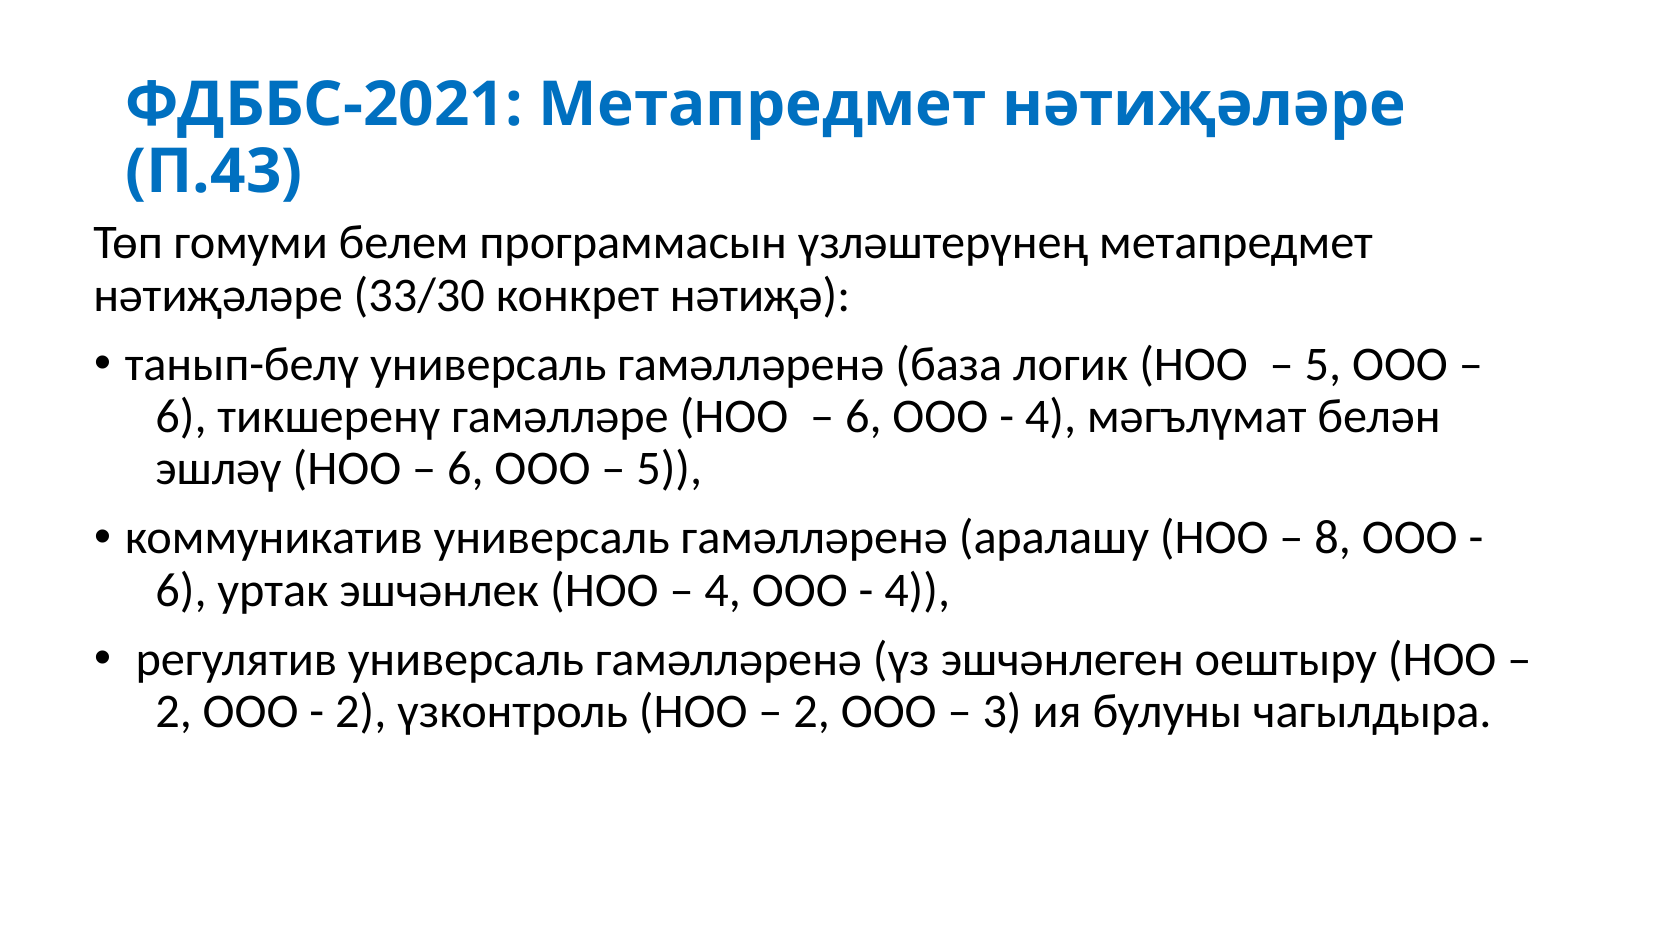

ФДББС-2021: Метапредмет нәтиҗәләре (П.43)
Төп гомуми белем программасын үзләштерүнең метапредмет нәтиҗәләре (33/30 конкрет нәтиҗә):
танып-белү универсаль гамәлләренә (база логик (НОО – 5, ООО – 6), тикшеренү гамәлләре (НОО – 6, ООО - 4), мәгълүмат белән эшләү (НОО – 6, ООО – 5)),
коммуникатив универсаль гамәлләренә (аралашу (НОО – 8, ООО - 6), уртак эшчәнлек (НОО – 4, ООО - 4)),
 регулятив универсаль гамәлләренә (үз эшчәнлеген оештыру (НОО – 2, ООО - 2), үзконтроль (НОО – 2, ООО – 3) ия булуны чагылдыра.